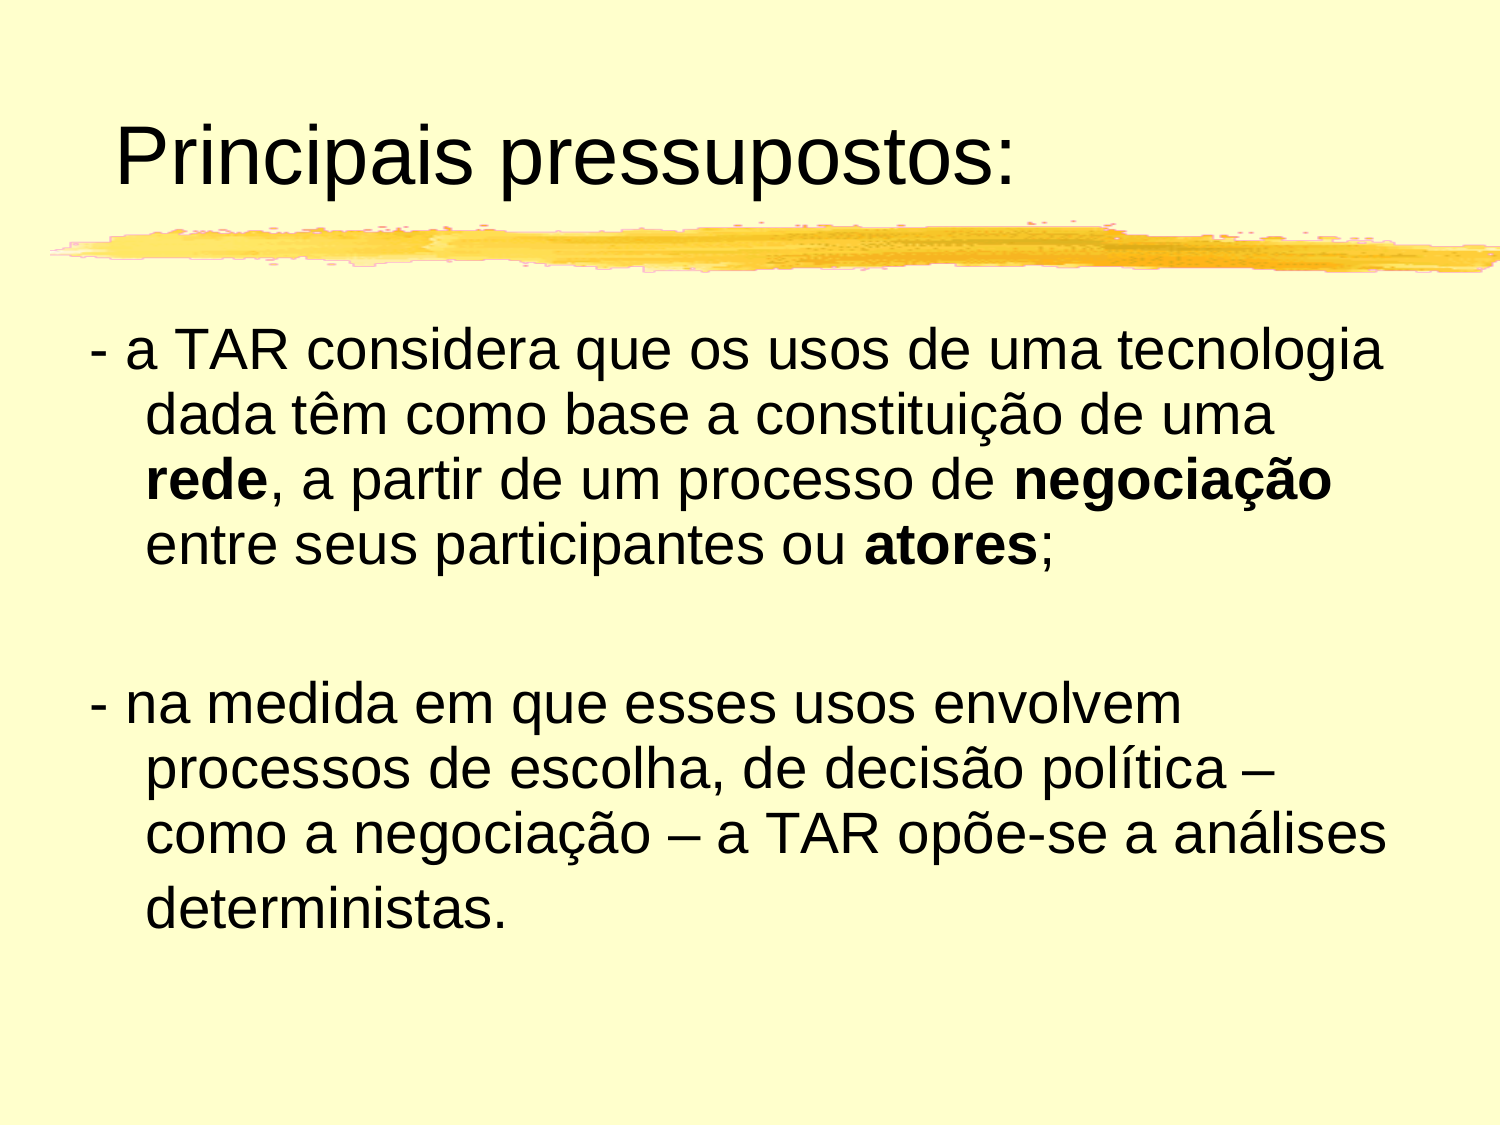

# Principais pressupostos:
- a TAR considera que os usos de uma tecnologia dada têm como base a constituição de uma rede, a partir de um processo de negociação entre seus participantes ou atores;
- na medida em que esses usos envolvem processos de escolha, de decisão política – como a negociação – a TAR opõe-se a análises deterministas.